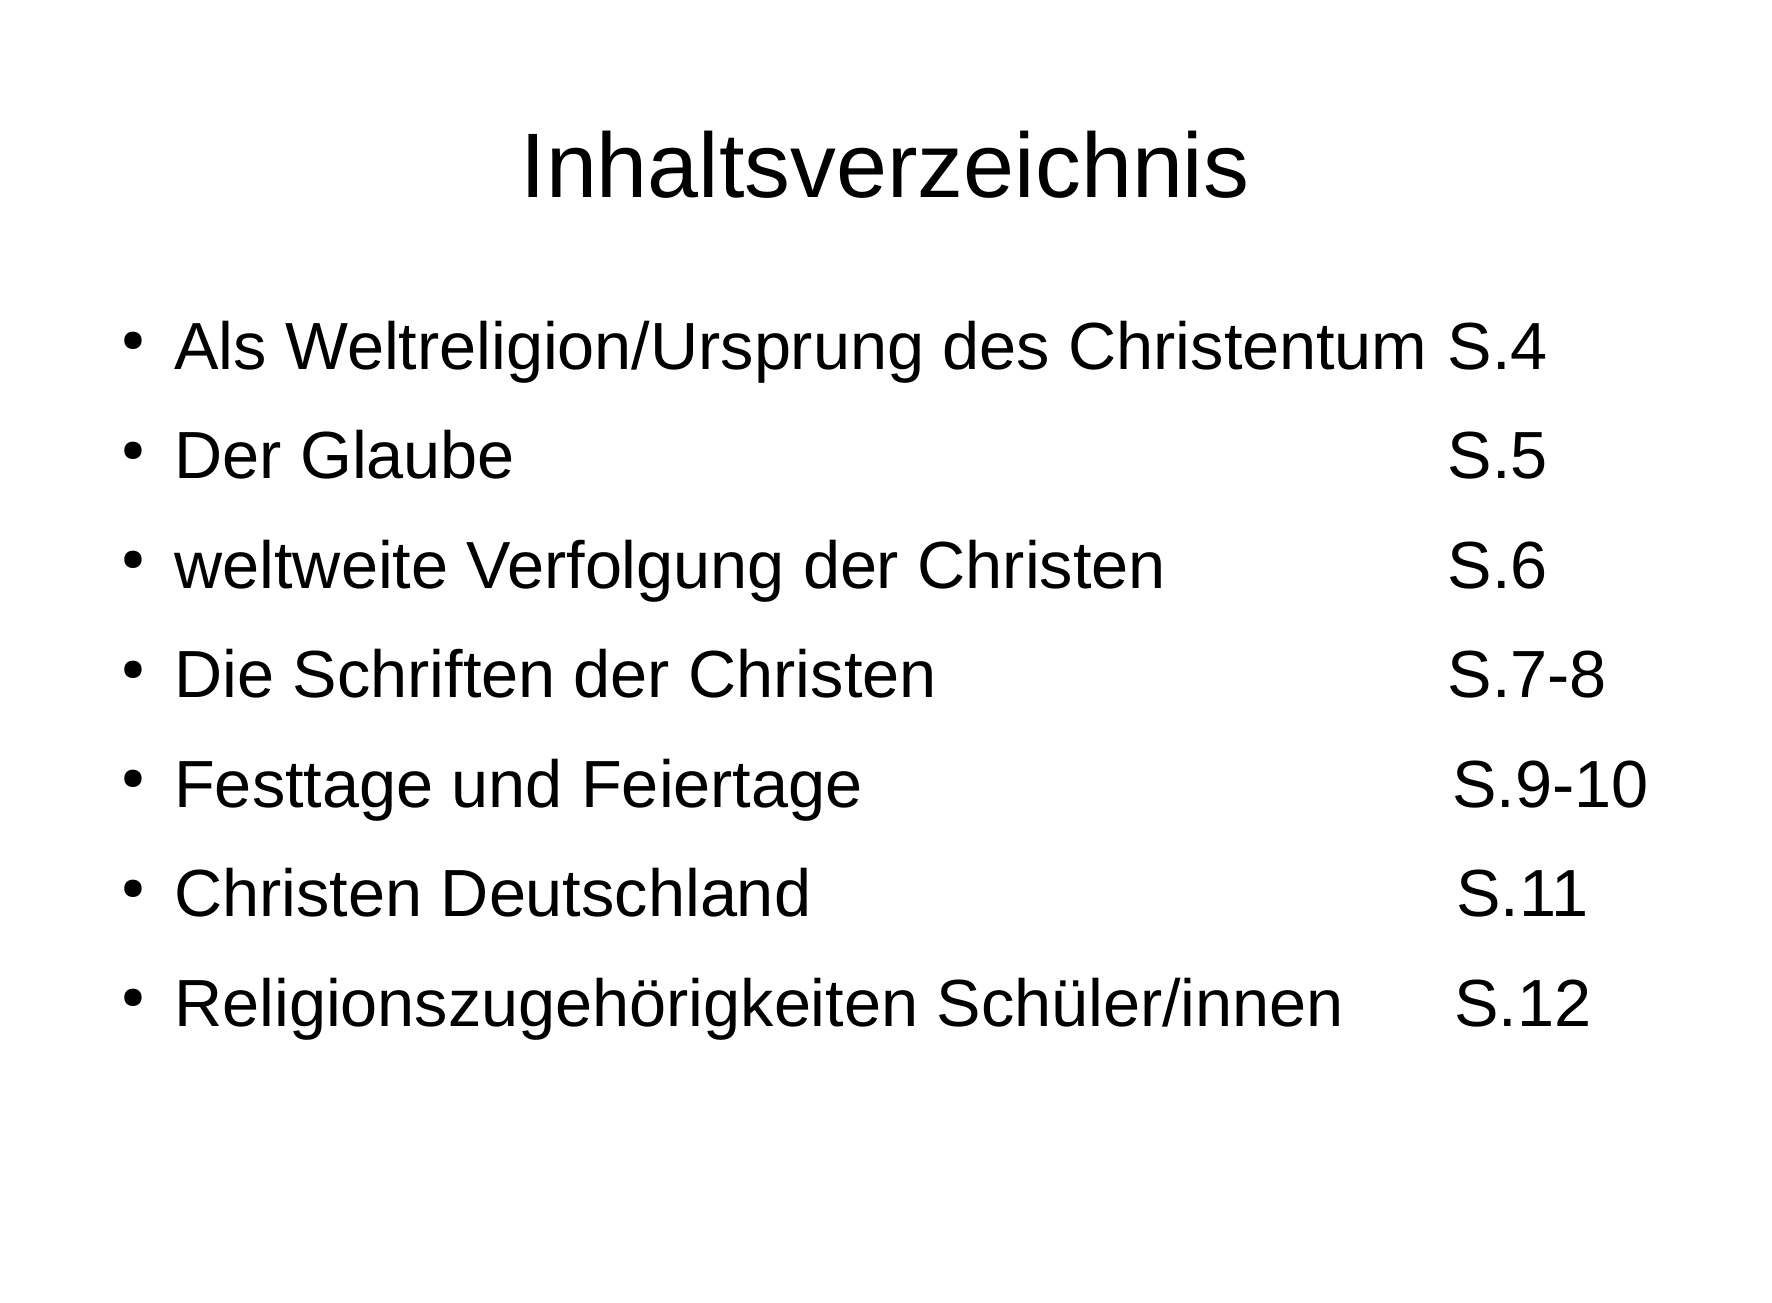

# Inhaltsverzeichnis
Als Weltreligion/Ursprung des Christentum	 S.4
Der Glaube 	 S.5
weltweite Verfolgung der Christen 	 S.6
Die Schriften der Christen 	 S.7-8
Festtage und Feiertage S.9-10
Christen Deutschland S.11
Religionszugehörigkeiten Schüler/innen S.12